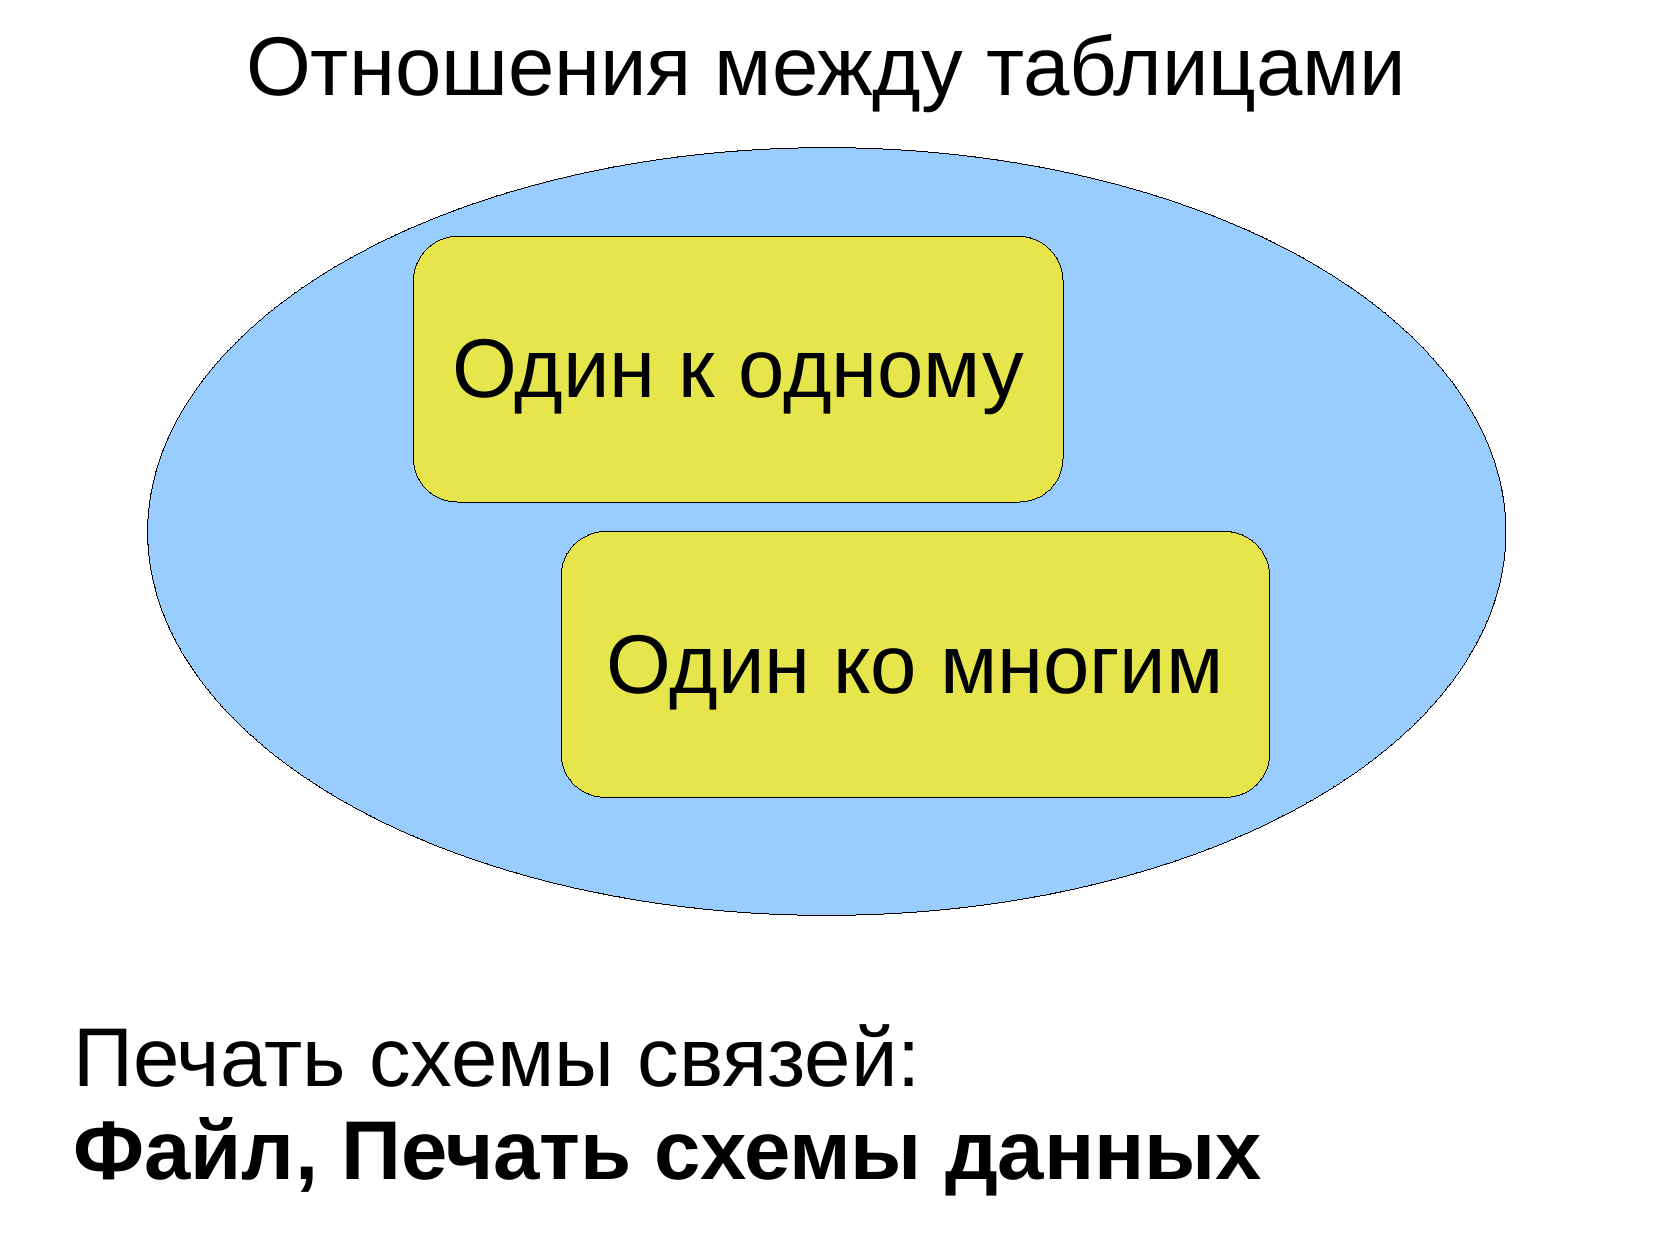

Отношения между таблицами
Один к одному
Один ко многим
Печать схемы связей:
Файл, Печать схемы данных